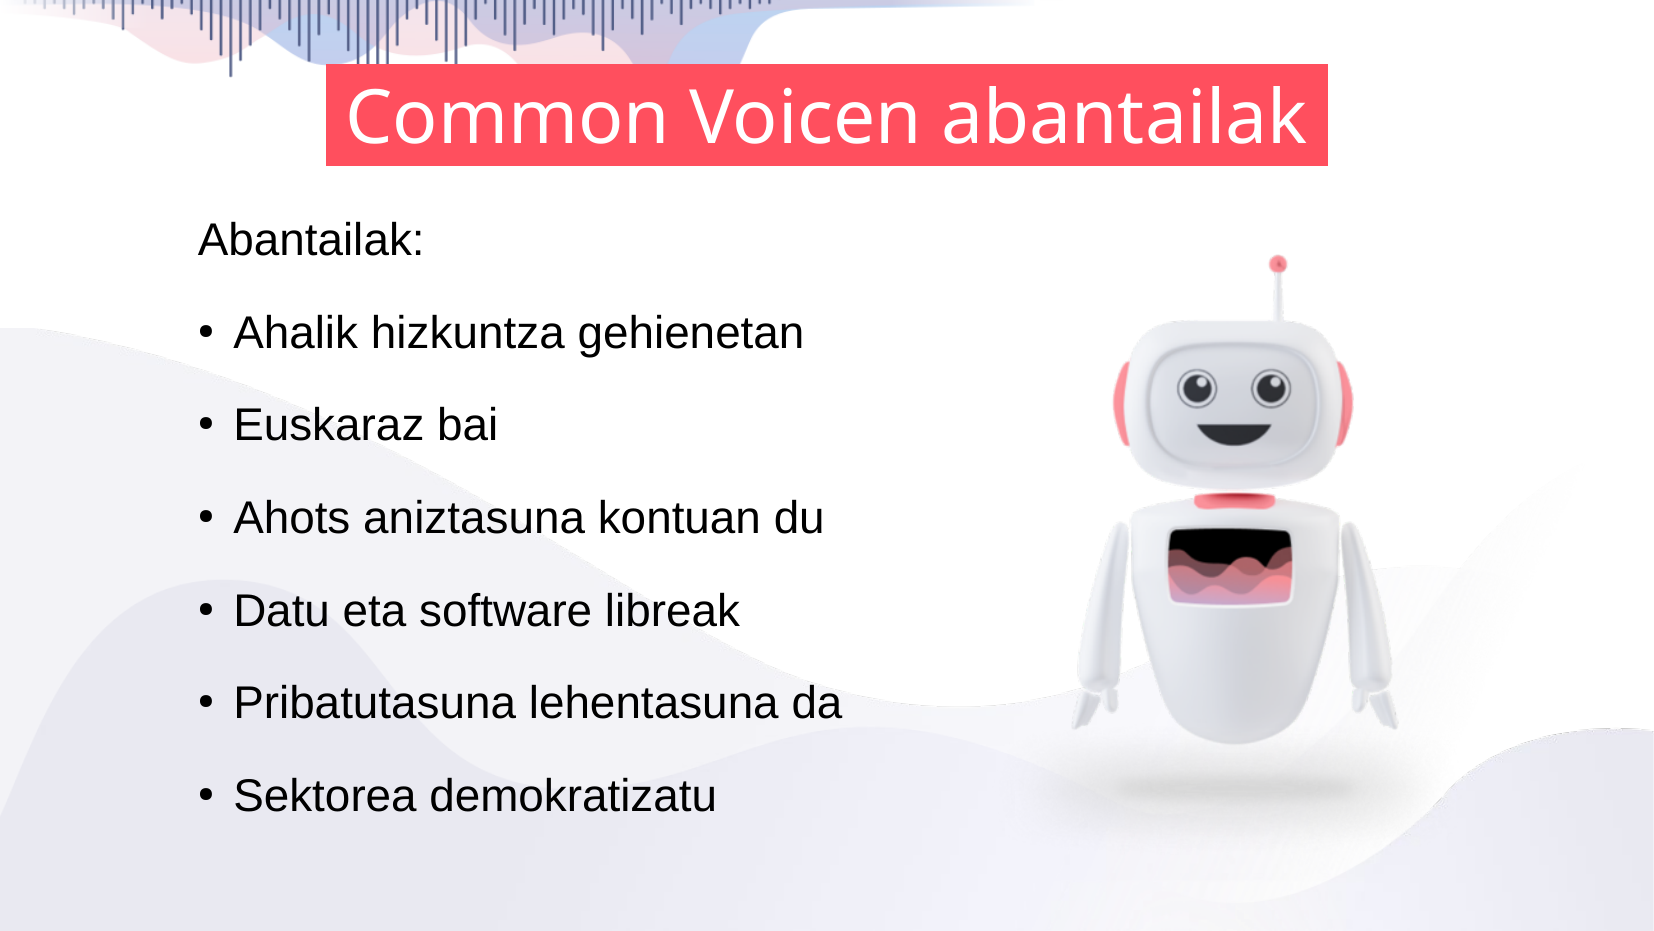

# Common Voicen abantailak
Abantailak:
Ahalik hizkuntza gehienetan
Euskaraz bai
Ahots aniztasuna kontuan du
Datu eta software libreak
Pribatutasuna lehentasuna da
Sektorea demokratizatu